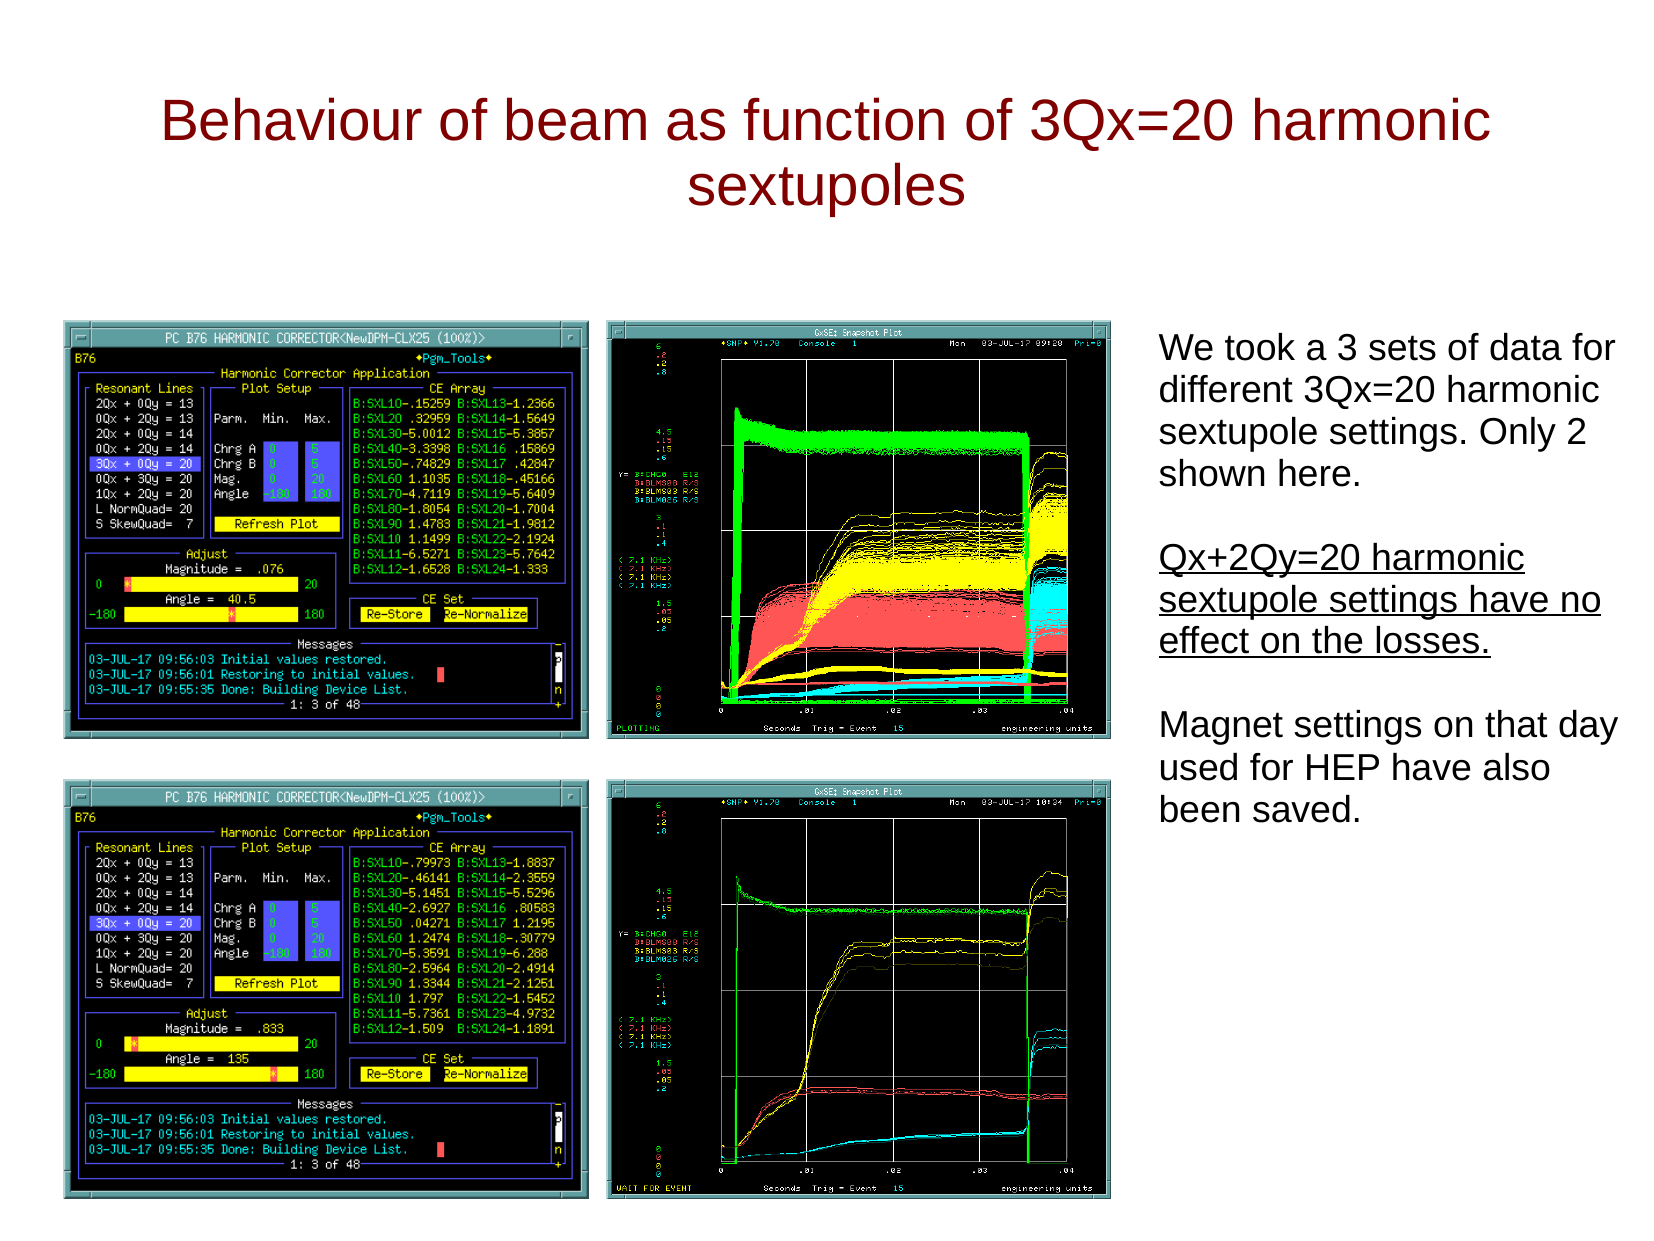

# Behaviour of beam as function of 3Qx=20 harmonic sextupoles
We took a 3 sets of data for different 3Qx=20 harmonic sextupole settings. Only 2 shown here.
Qx+2Qy=20 harmonic sextupole settings have no effect on the losses.
Magnet settings on that day used for HEP have also been saved.